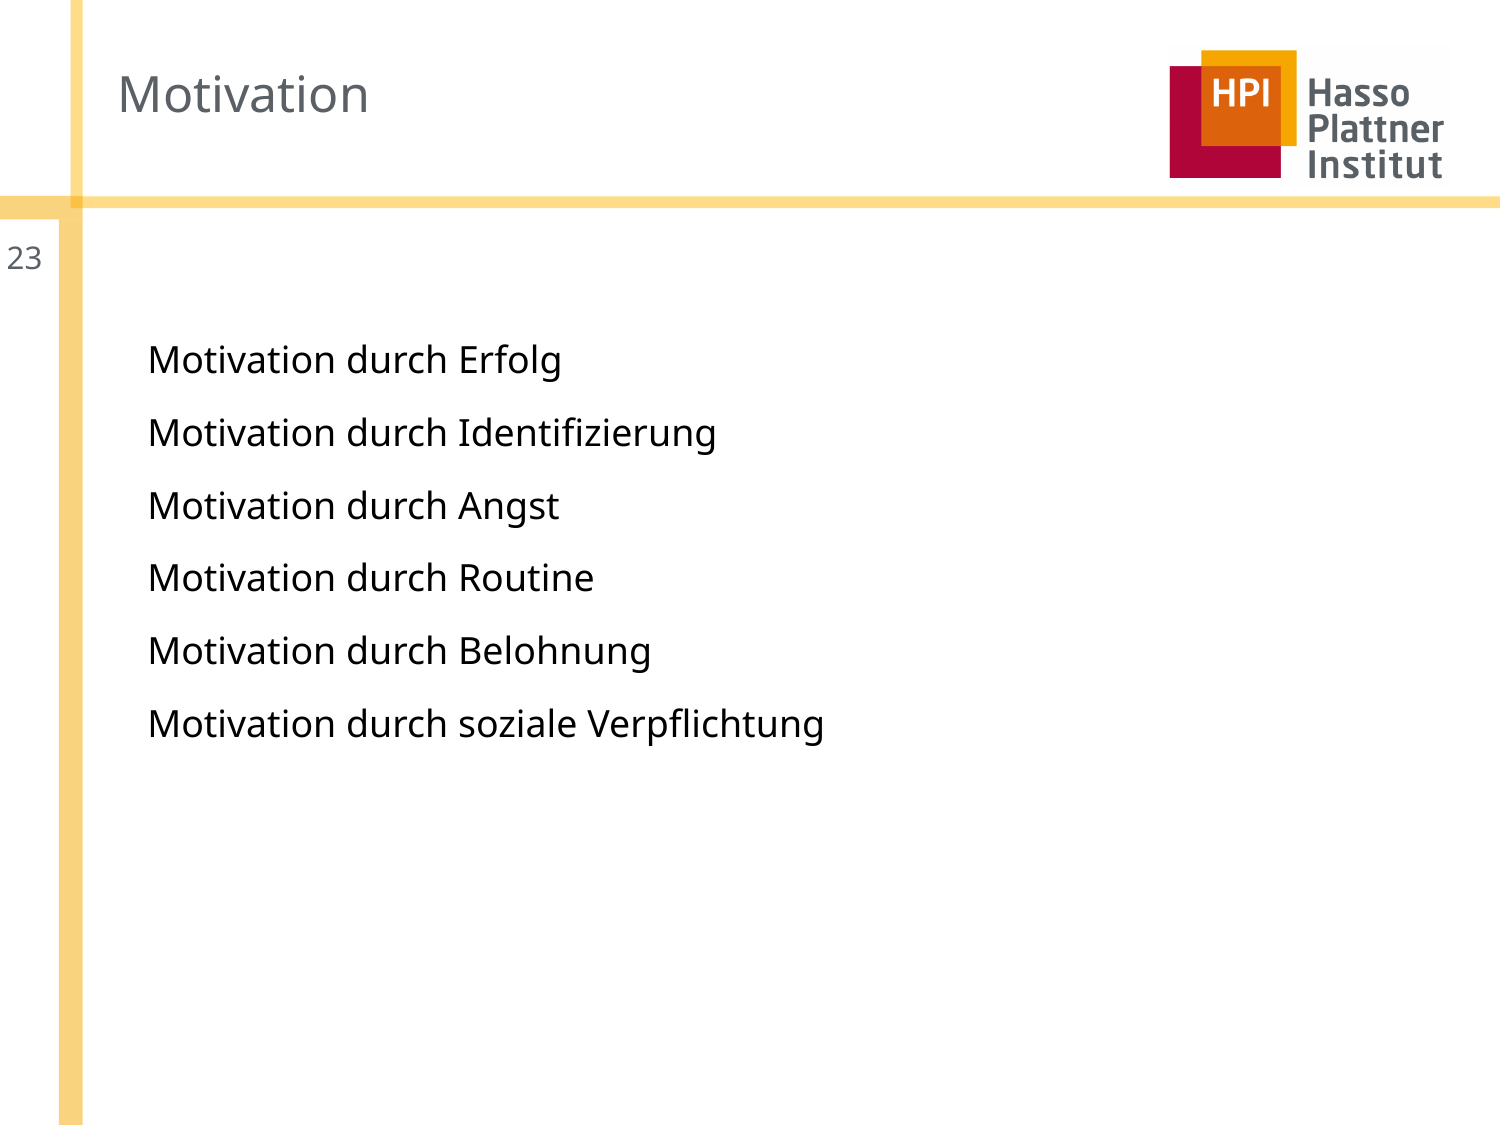

# Motivation
23
Motivation durch Erfolg
Motivation durch Identifizierung
Motivation durch Angst
Motivation durch Routine
Motivation durch Belohnung
Motivation durch soziale Verpflichtung